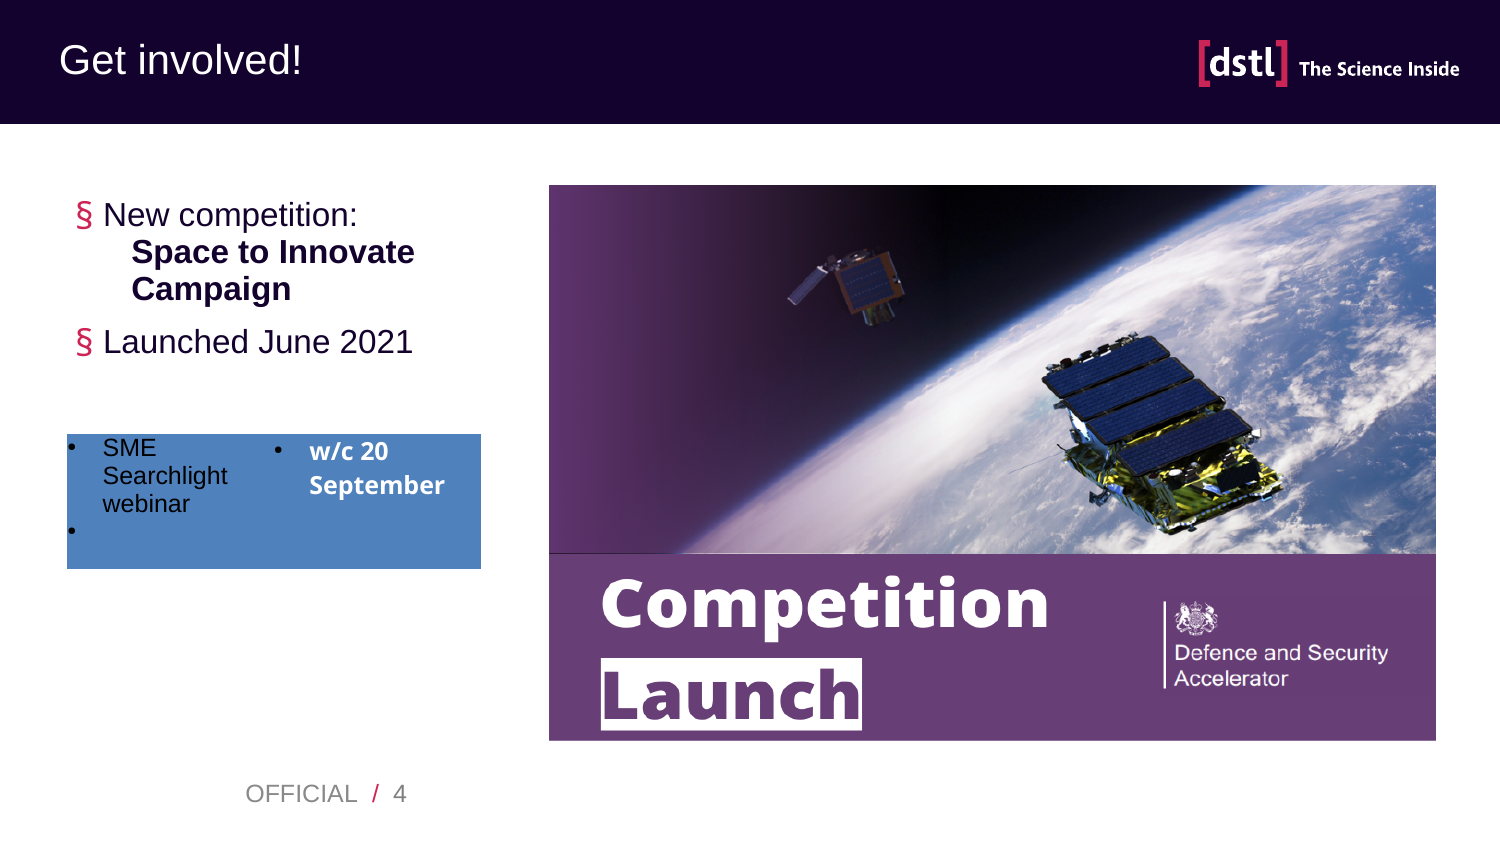

Get involved!
# New competition: Space to Innovate Campaign
Launched June 2021
| SME Searchlight webinar | w/c 20 September |
| --- | --- |
OFFICIAL /